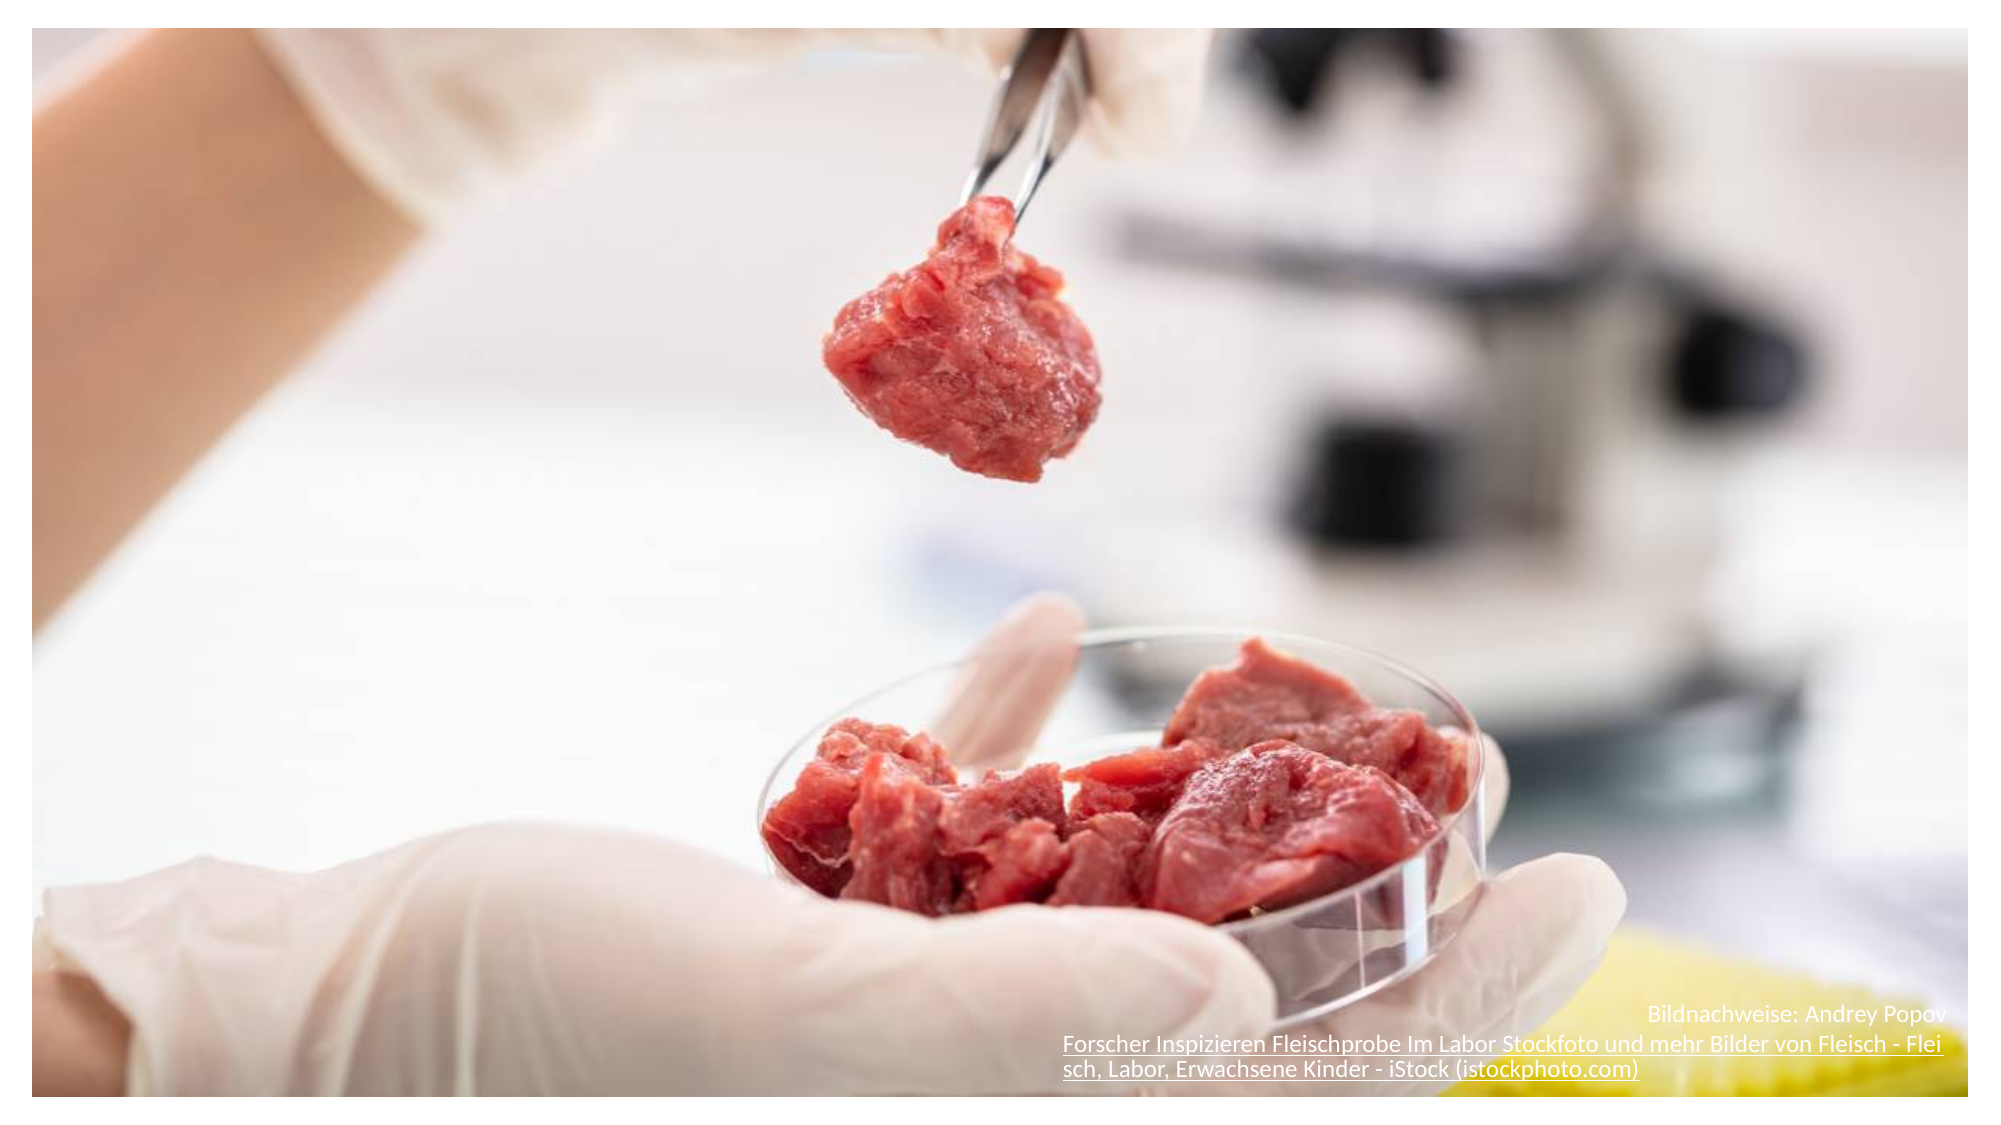

Bildnachweise: Andrey Popov
Forscher Inspizieren Fleischprobe Im Labor Stockfoto und mehr Bilder von Fleisch - Fleisch, Labor, Erwachsene Kinder - iStock (istockphoto.com)